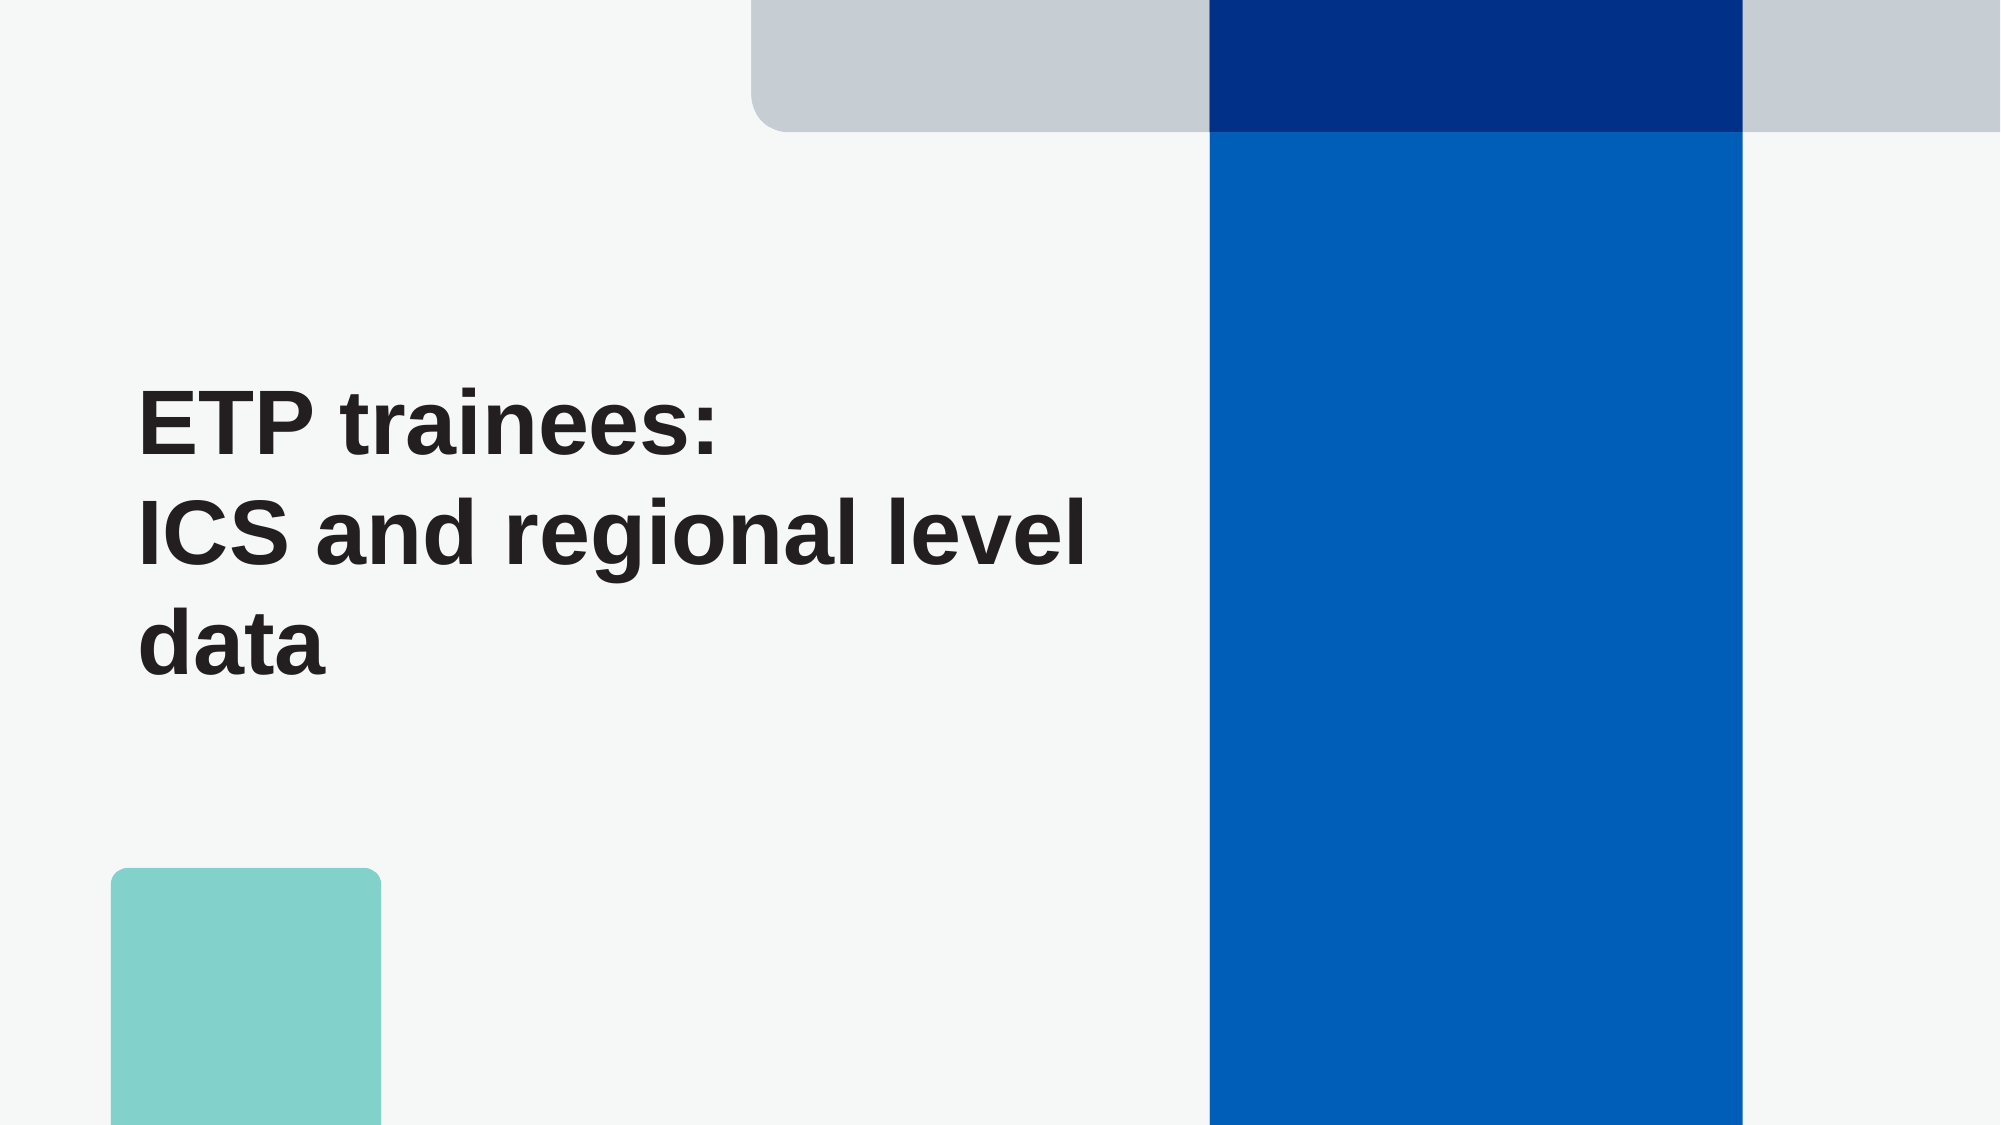

# ETP trainees: ICS and regional level data